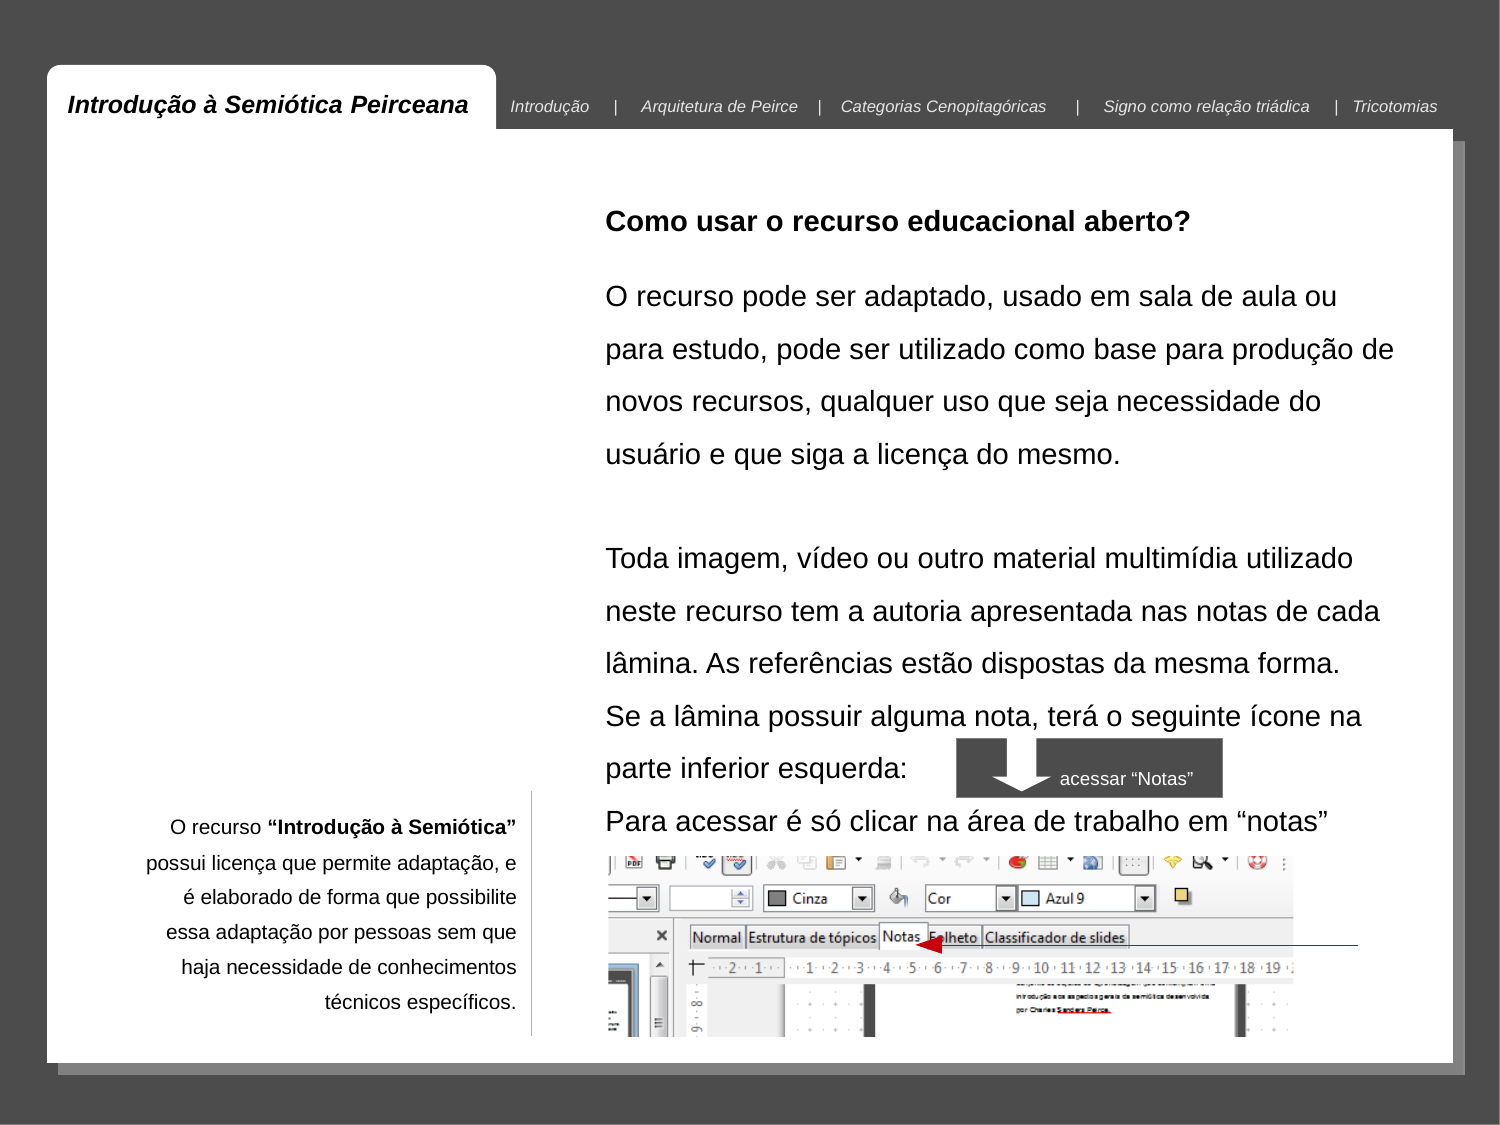

Como usar o recurso educacional aberto?
O recurso pode ser adaptado, usado em sala de aula ou para estudo, pode ser utilizado como base para produção de novos recursos, qualquer uso que seja necessidade do usuário e que siga a licença do mesmo.
Toda imagem, vídeo ou outro material multimídia utilizado neste recurso tem a autoria apresentada nas notas de cada lâmina. As referências estão dispostas da mesma forma.
Se a lâmina possuir alguma nota, terá o seguinte ícone na parte inferior esquerda:
Para acessar é só clicar na área de trabalho em “notas”
#
acessar “Notas”
O recurso “Introdução à Semiótica” possui licença que permite adaptação, e é elaborado de forma que possibilite essa adaptação por pessoas sem que haja necessidade de conhecimentos técnicos específicos.